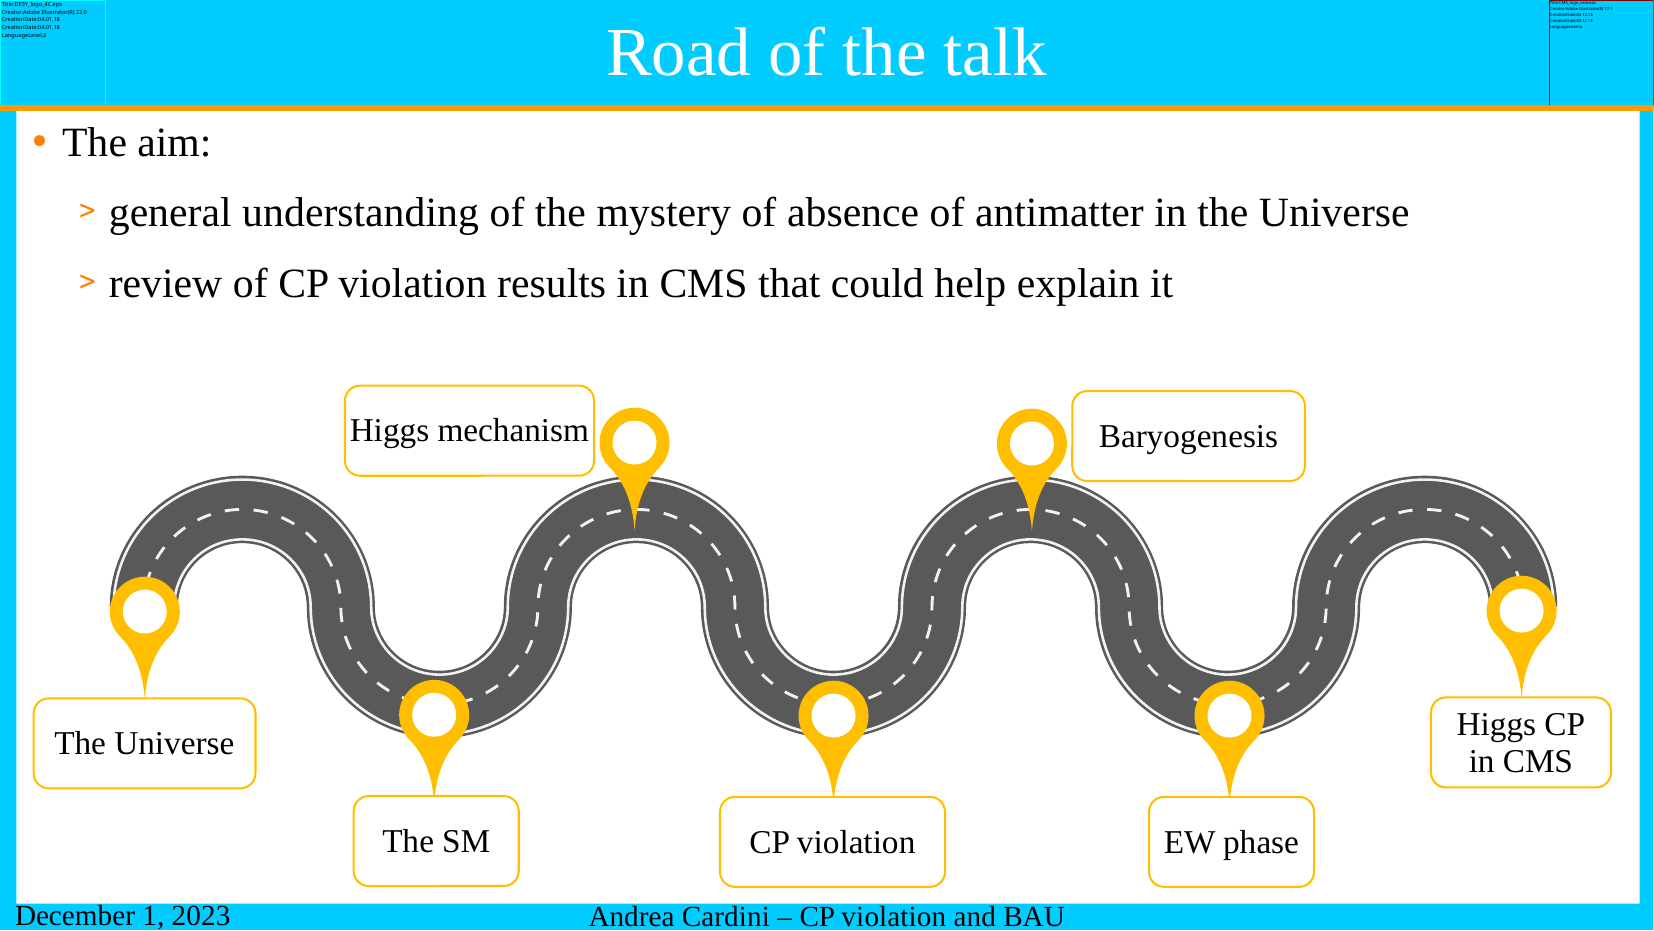

# Road of the talk
The aim:
general understanding of the mystery of absence of antimatter in the Universe
review of CP violation results in CMS that could help explain it
Higgs mechanism
Baryogenesis
Higgs CP
in CMS
The Universe
The SM
CP violation
EW phase